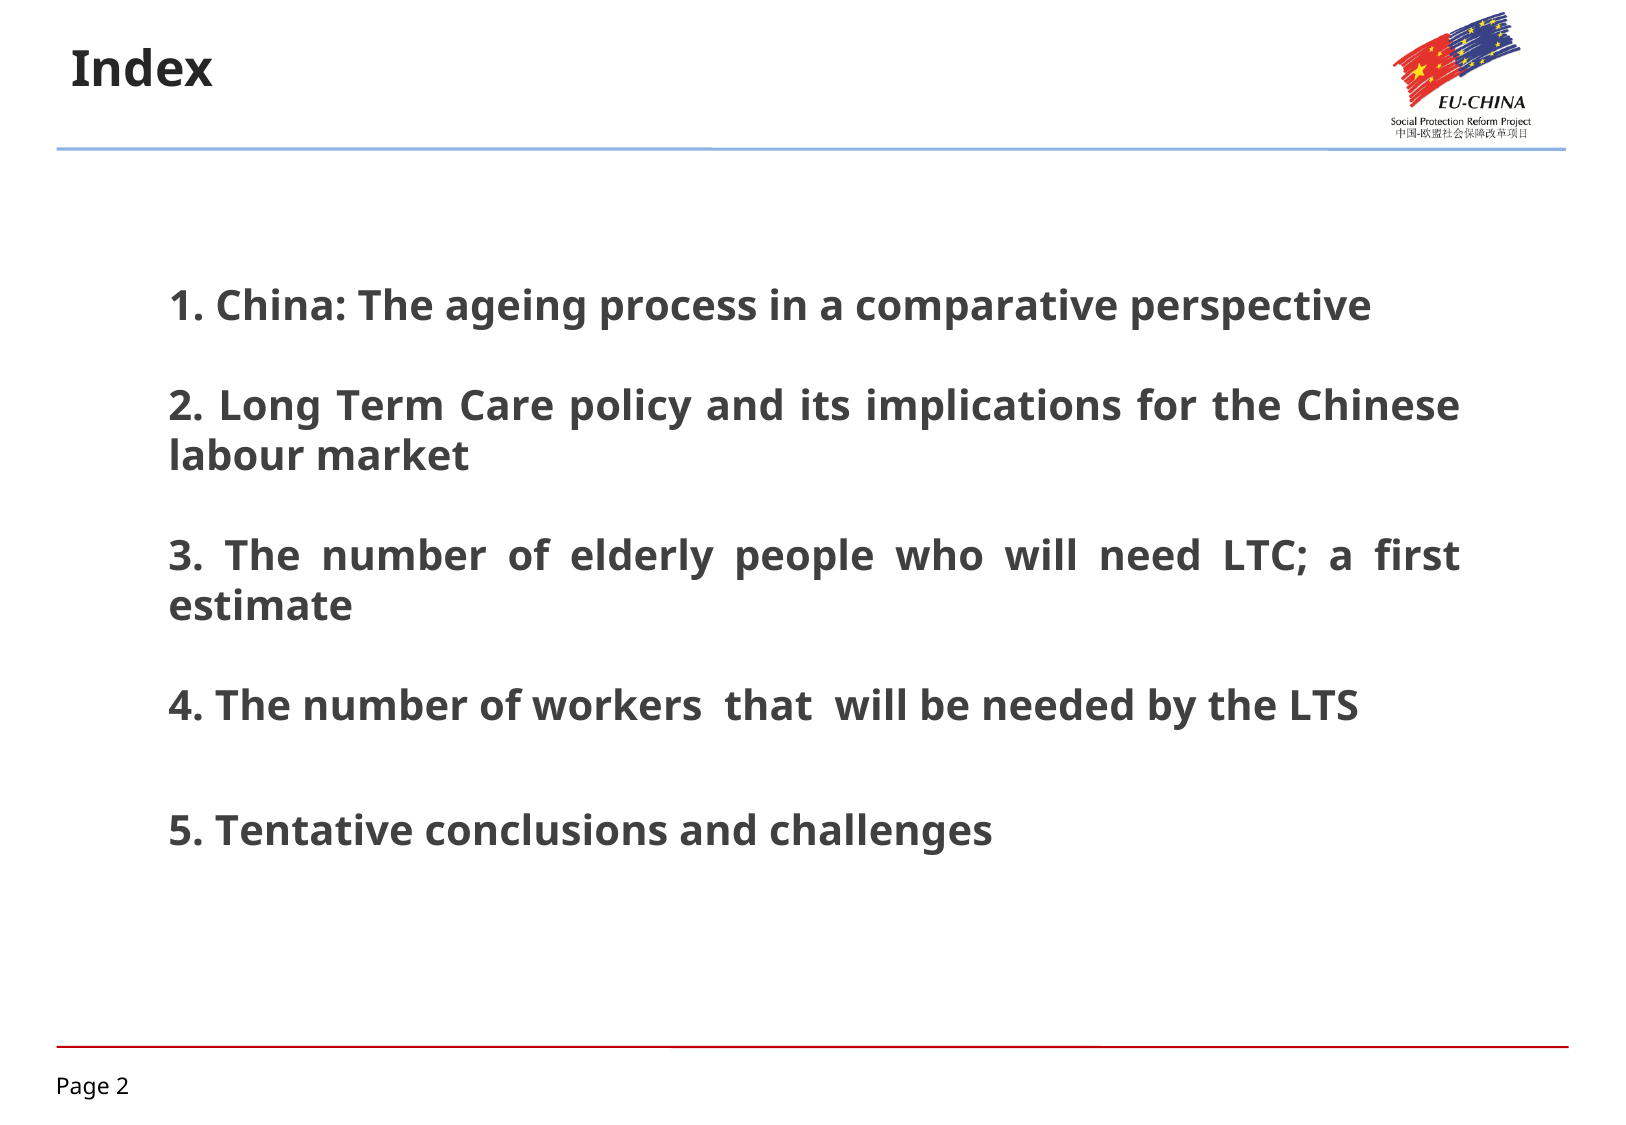

Index
1. China: The ageing process in a comparative perspective
2. Long Term Care policy and its implications for the Chinese labour market
3. The number of elderly people who will need LTC; a first estimate
4. The number of workers that will be needed by the LTS
5. Tentative conclusions and challenges